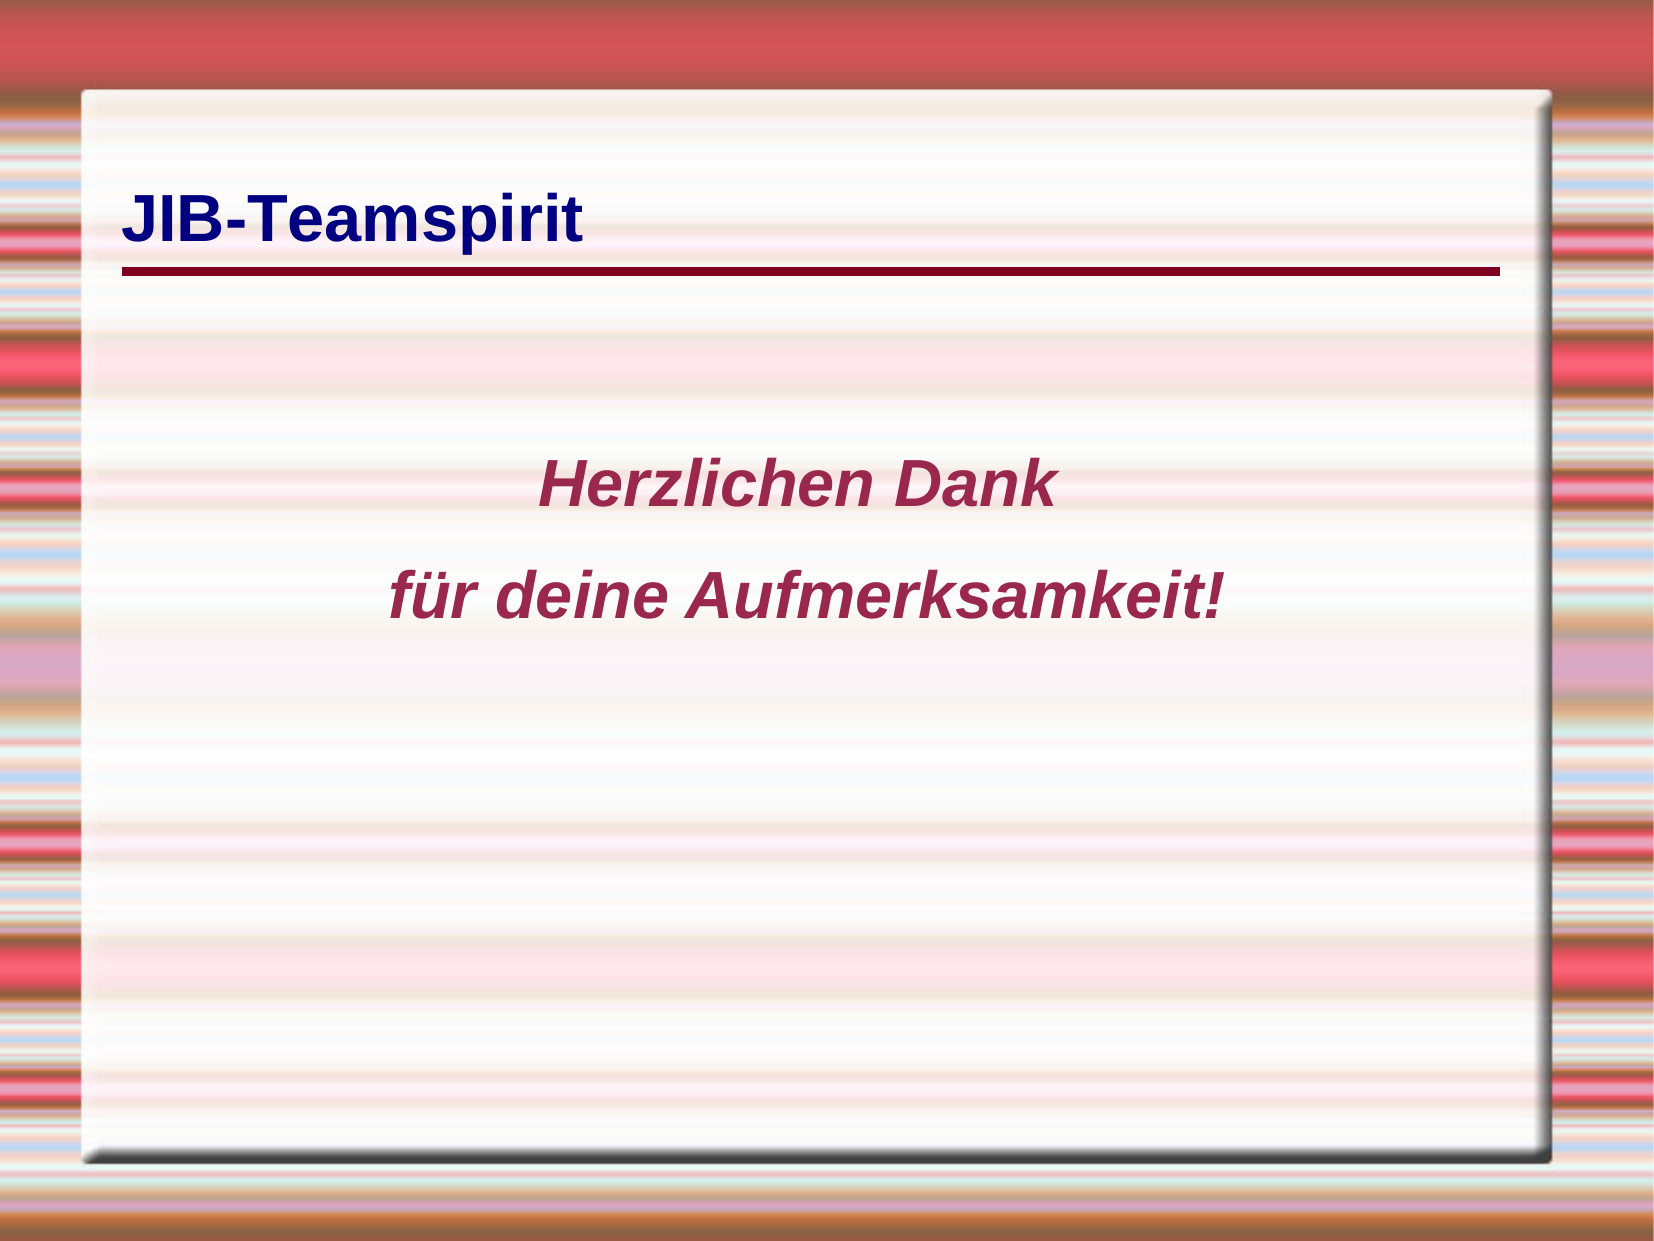

# JIB-Teamspirit
Herzlichen Dank
für deine Aufmerksamkeit!